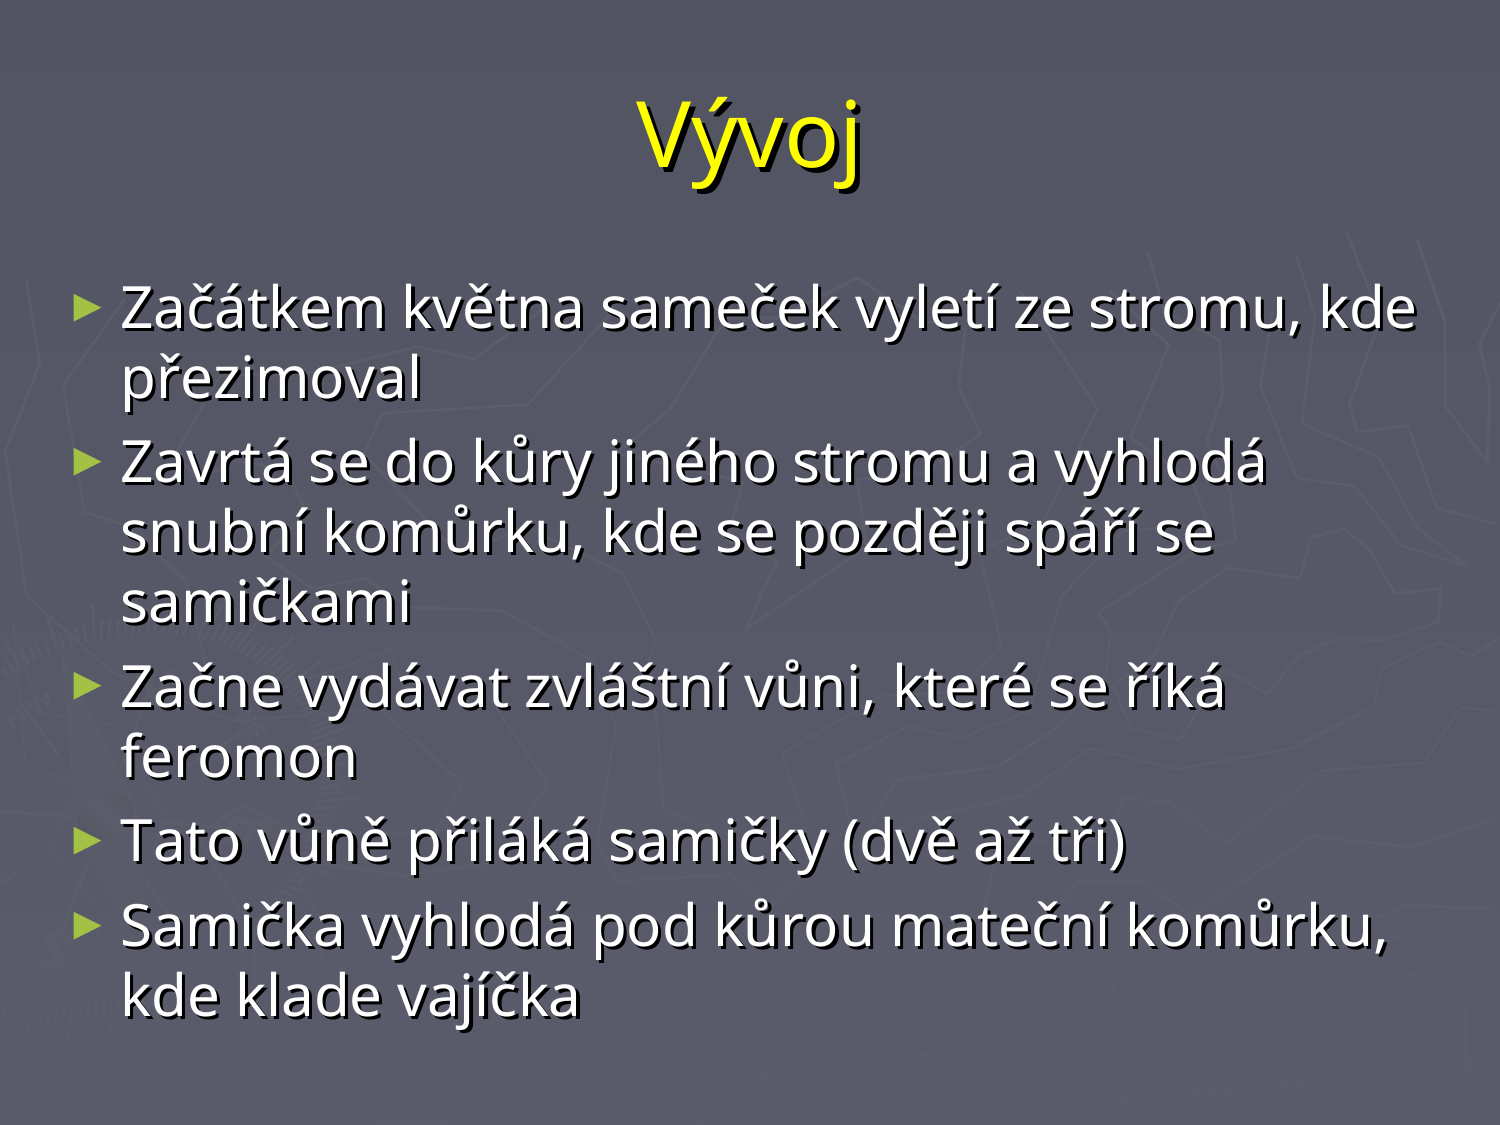

# Vývoj
Začátkem května sameček vyletí ze stromu, kde přezimoval
Zavrtá se do kůry jiného stromu a vyhlodá snubní komůrku, kde se později spáří se samičkami
Začne vydávat zvláštní vůni, které se říká feromon
Tato vůně přiláká samičky (dvě až tři)
Samička vyhlodá pod kůrou mateční komůrku, kde klade vajíčka